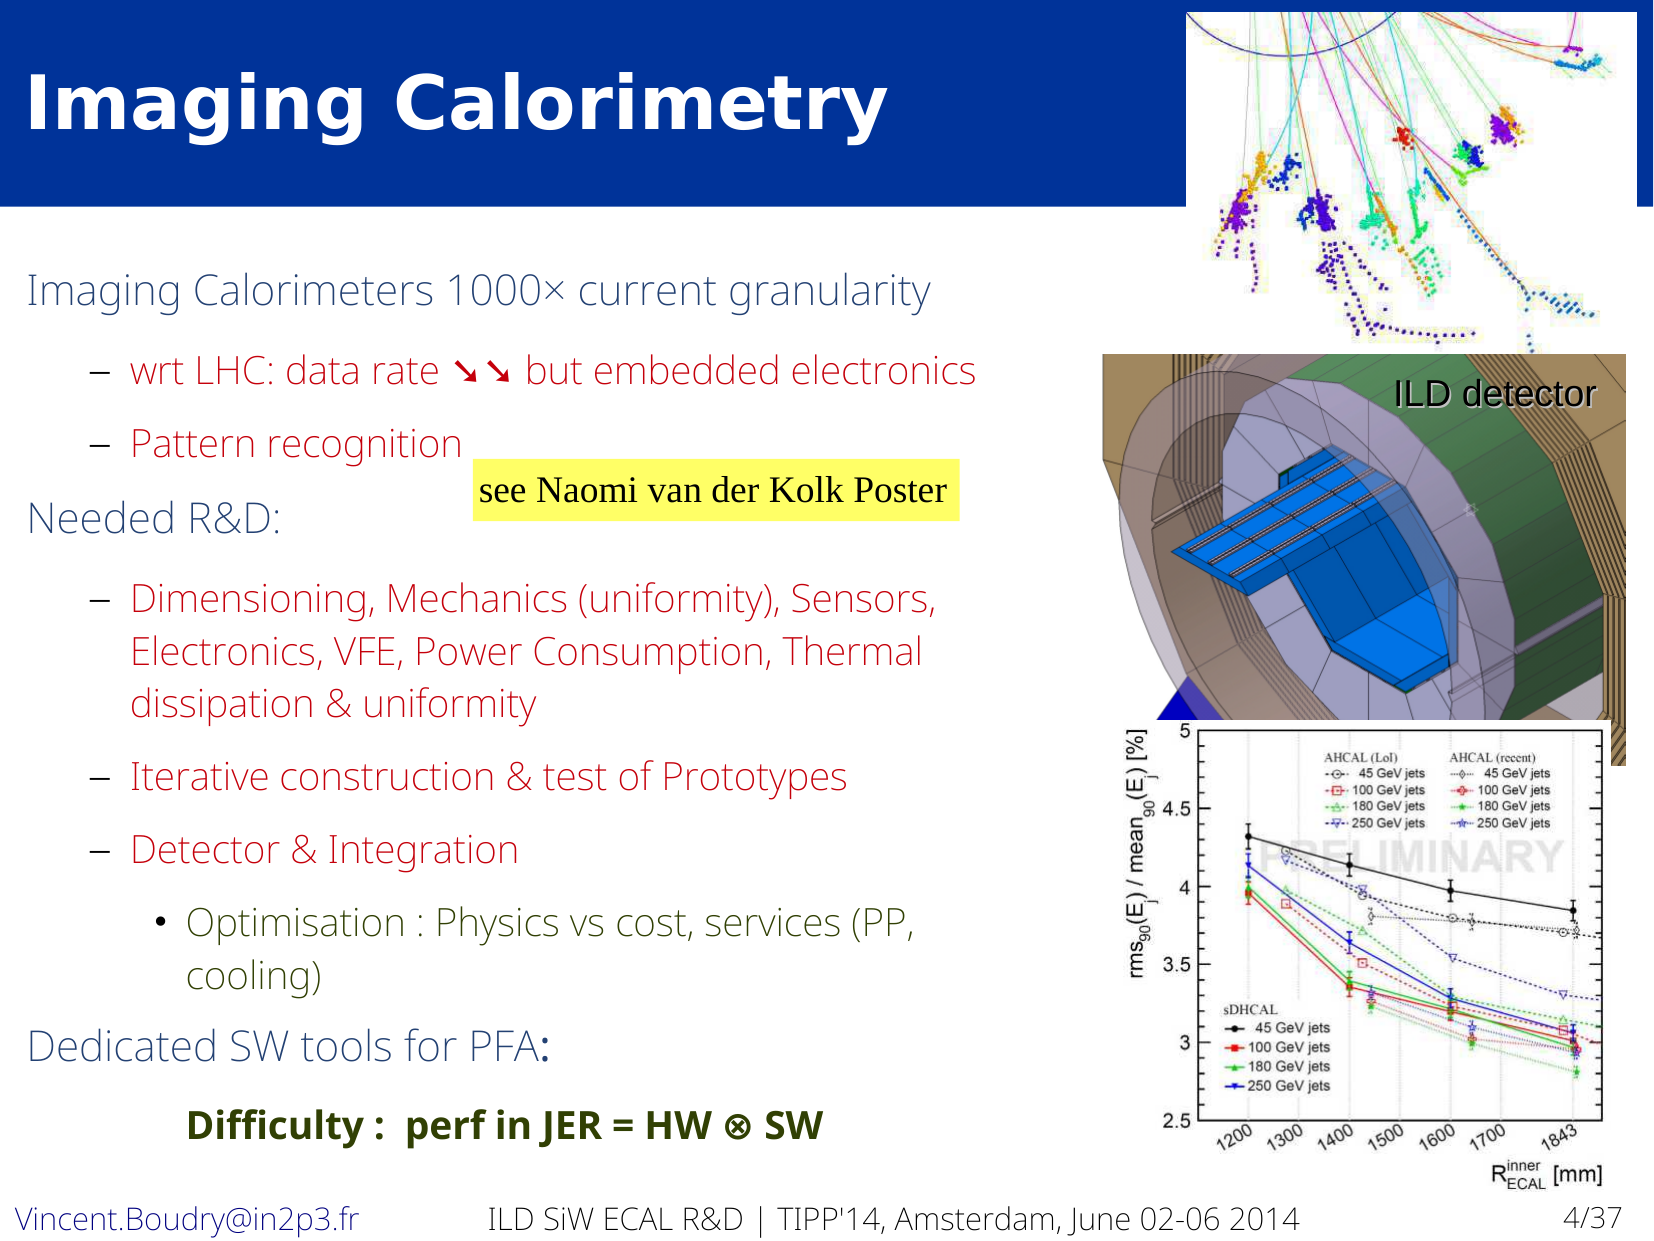

# Imaging Calorimetry
Imaging Calorimeters 1000× current granularity
wrt LHC: data rate ➘➘ but embedded electronics
Pattern recognition
Needed R&D:
Dimensioning, Mechanics (uniformity), Sensors,
Electronics, VFE, Power Consumption, Thermal dissipation & uniformity
Iterative construction & test of Prototypes
Detector & Integration
Optimisation : Physics vs cost, services (PP, cooling)
Dedicated SW tools for PFA:
Difficulty : perf in JER = HW ⊗ SW
ILD detector
see Naomi van der Kolk Poster
ILD SiW ECAL R&D | TIPP'14, Amsterdam, June 02-06 2014
4